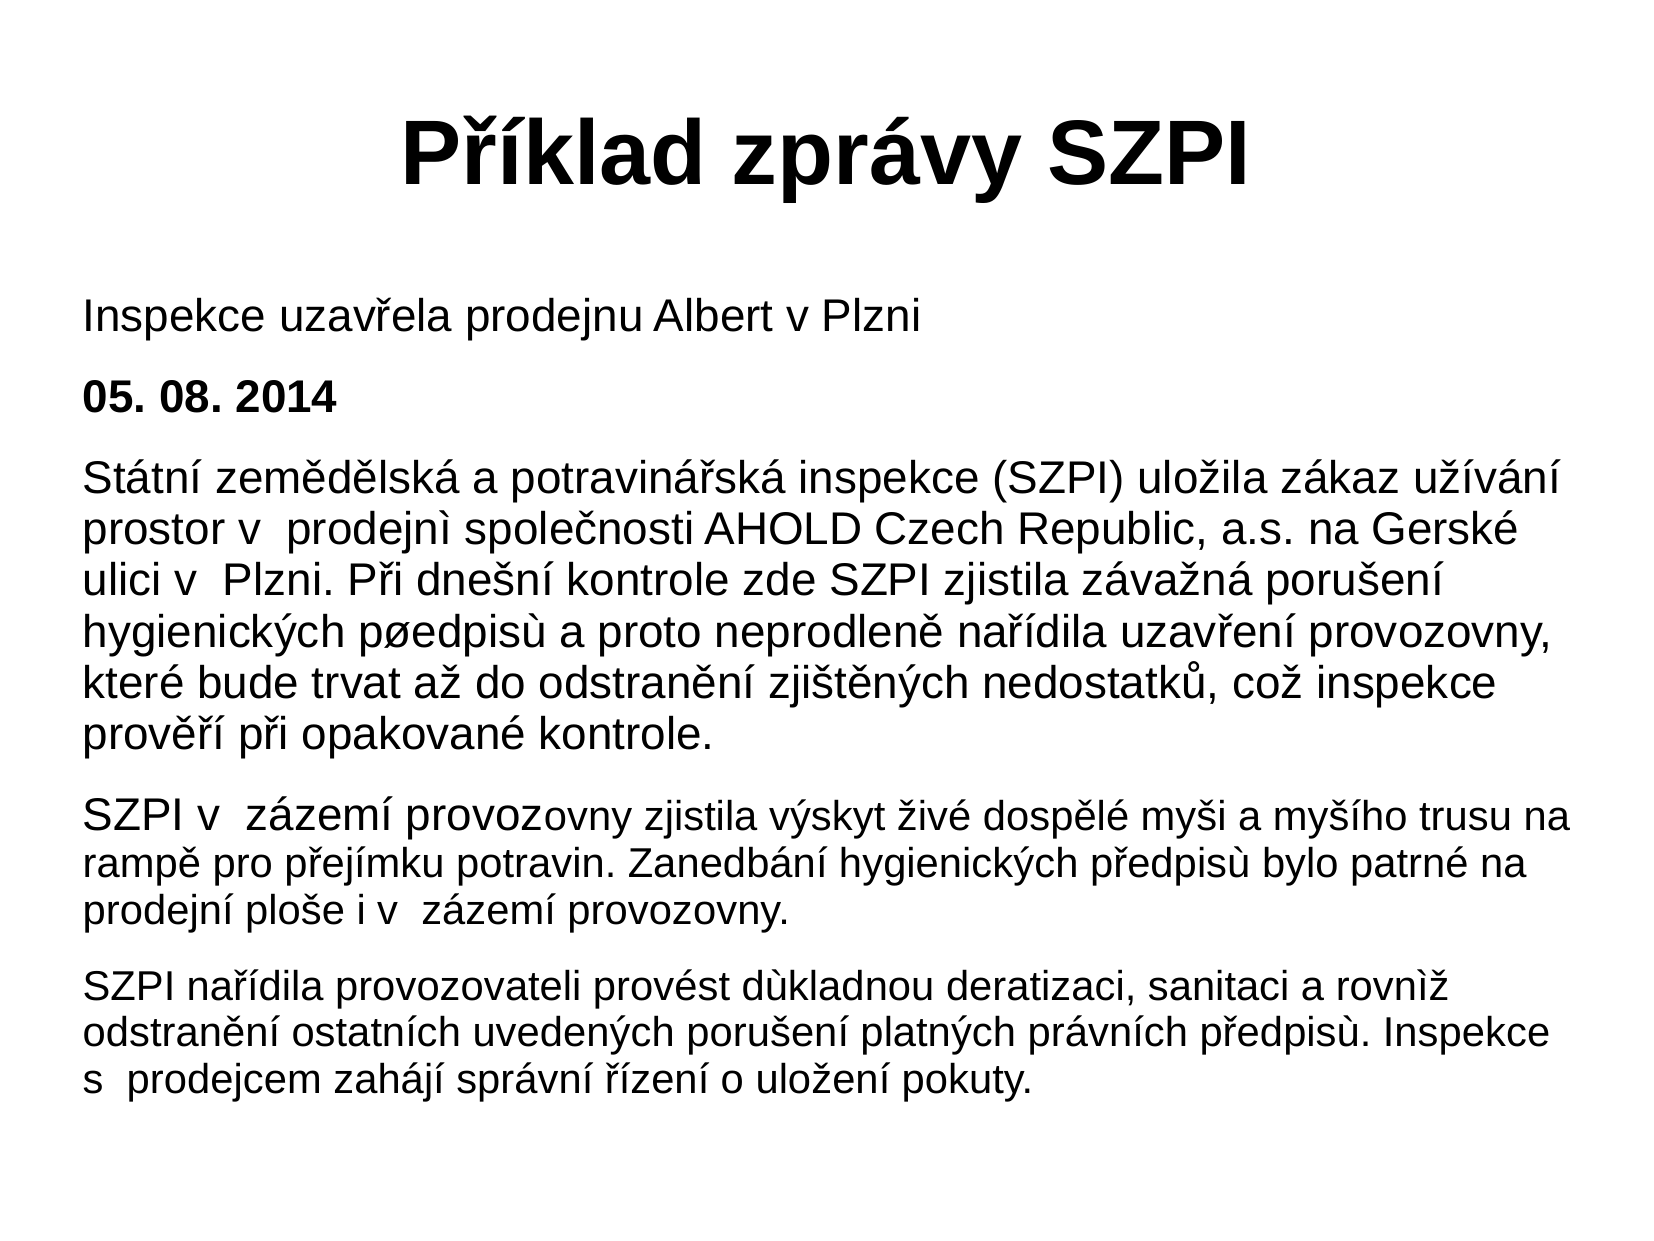

# Příklad zprávy SZPI
Inspekce uzavřela prodejnu Albert v Plzni
05. 08. 2014
Státní zemědělská a potravinářská inspekce (SZPI) uložila zákaz užívání prostor v  prodejnì společnosti AHOLD Czech Republic, a.s. na Gerské ulici v  Plzni. Při dnešní kontrole zde SZPI zjistila závažná porušení hygienických pøedpisù a proto neprodleně nařídila uzavření provozovny, které bude trvat až do odstranění zjištěných nedostatků, což inspekce prověří při opakované kontrole.
SZPI v  zázemí provozovny zjistila výskyt živé dospělé myši a myšího trusu na rampě pro přejímku potravin. Zanedbání hygienických předpisù bylo patrné na prodejní ploše i v  zázemí provozovny.
SZPI nařídila provozovateli provést dùkladnou deratizaci, sanitaci a rovnìž odstranění ostatních uvedených porušení platných právních předpisù. Inspekce s  prodejcem zahájí správní řízení o uložení pokuty.